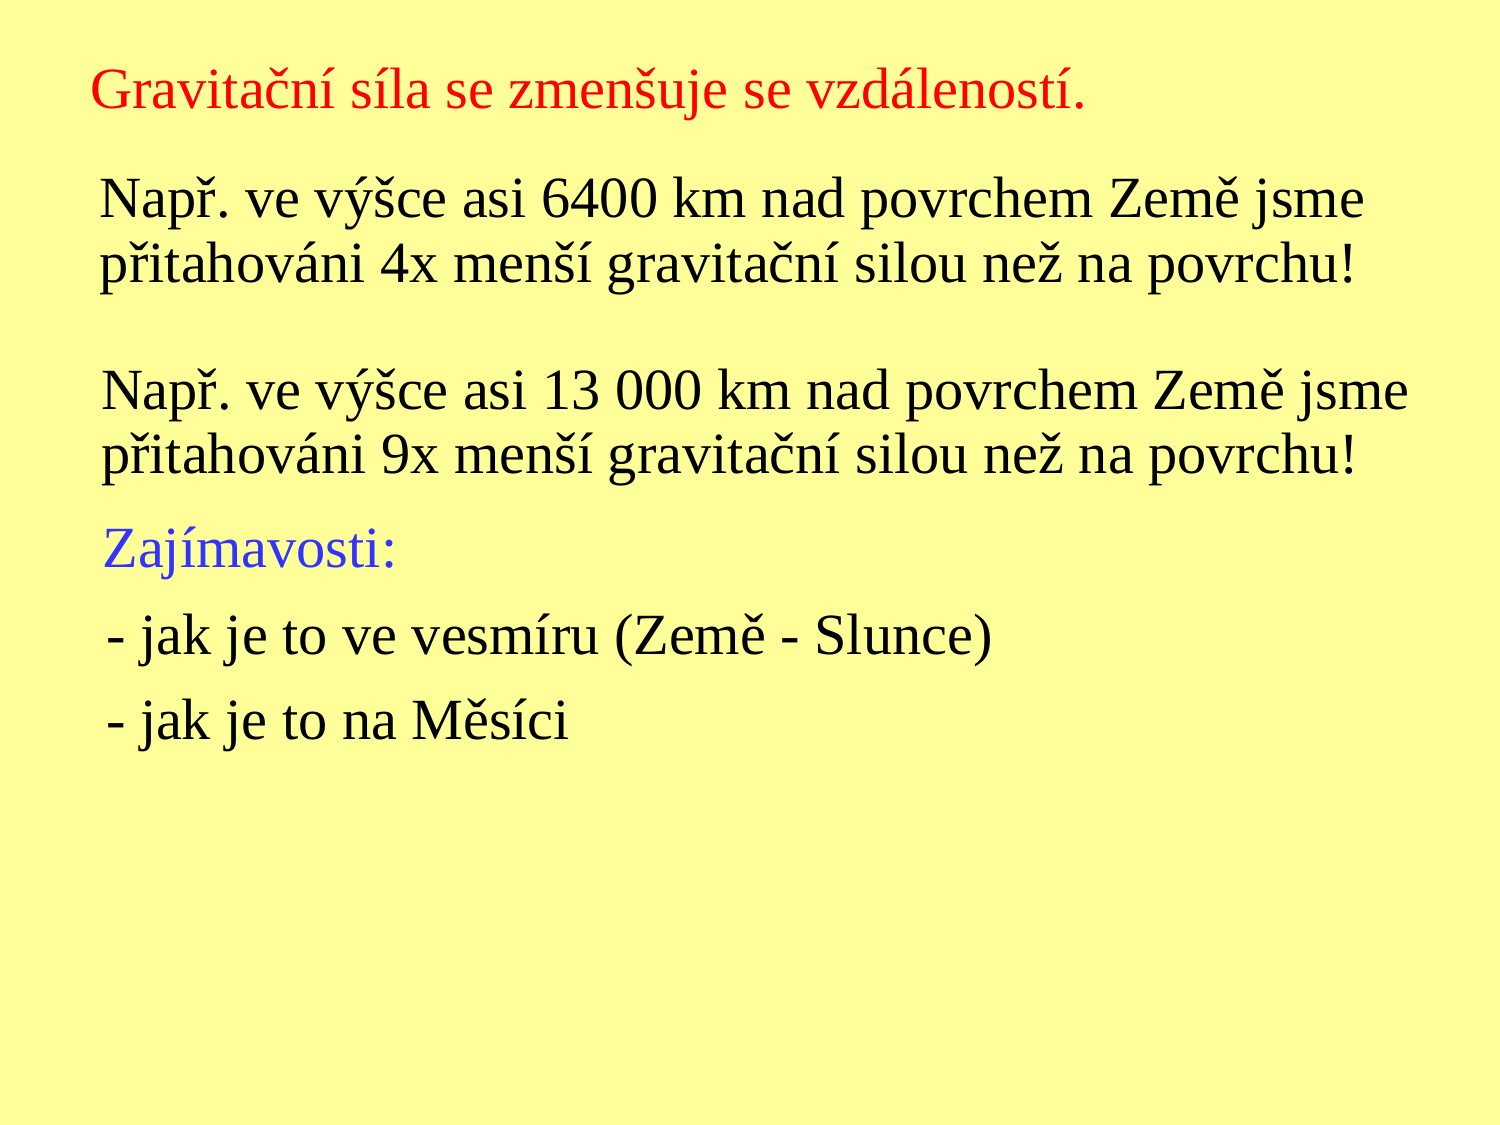

Gravitační síla se zmenšuje se vzdáleností.
Např. ve výšce asi 6400 km nad povrchem Země jsme
přitahováni 4x menší gravitační silou než na povrchu!
Např. ve výšce asi 13 000 km nad povrchem Země jsme
přitahováni 9x menší gravitační silou než na povrchu!
Zajímavosti:
- jak je to ve vesmíru (Země - Slunce)
- jak je to na Měsíci